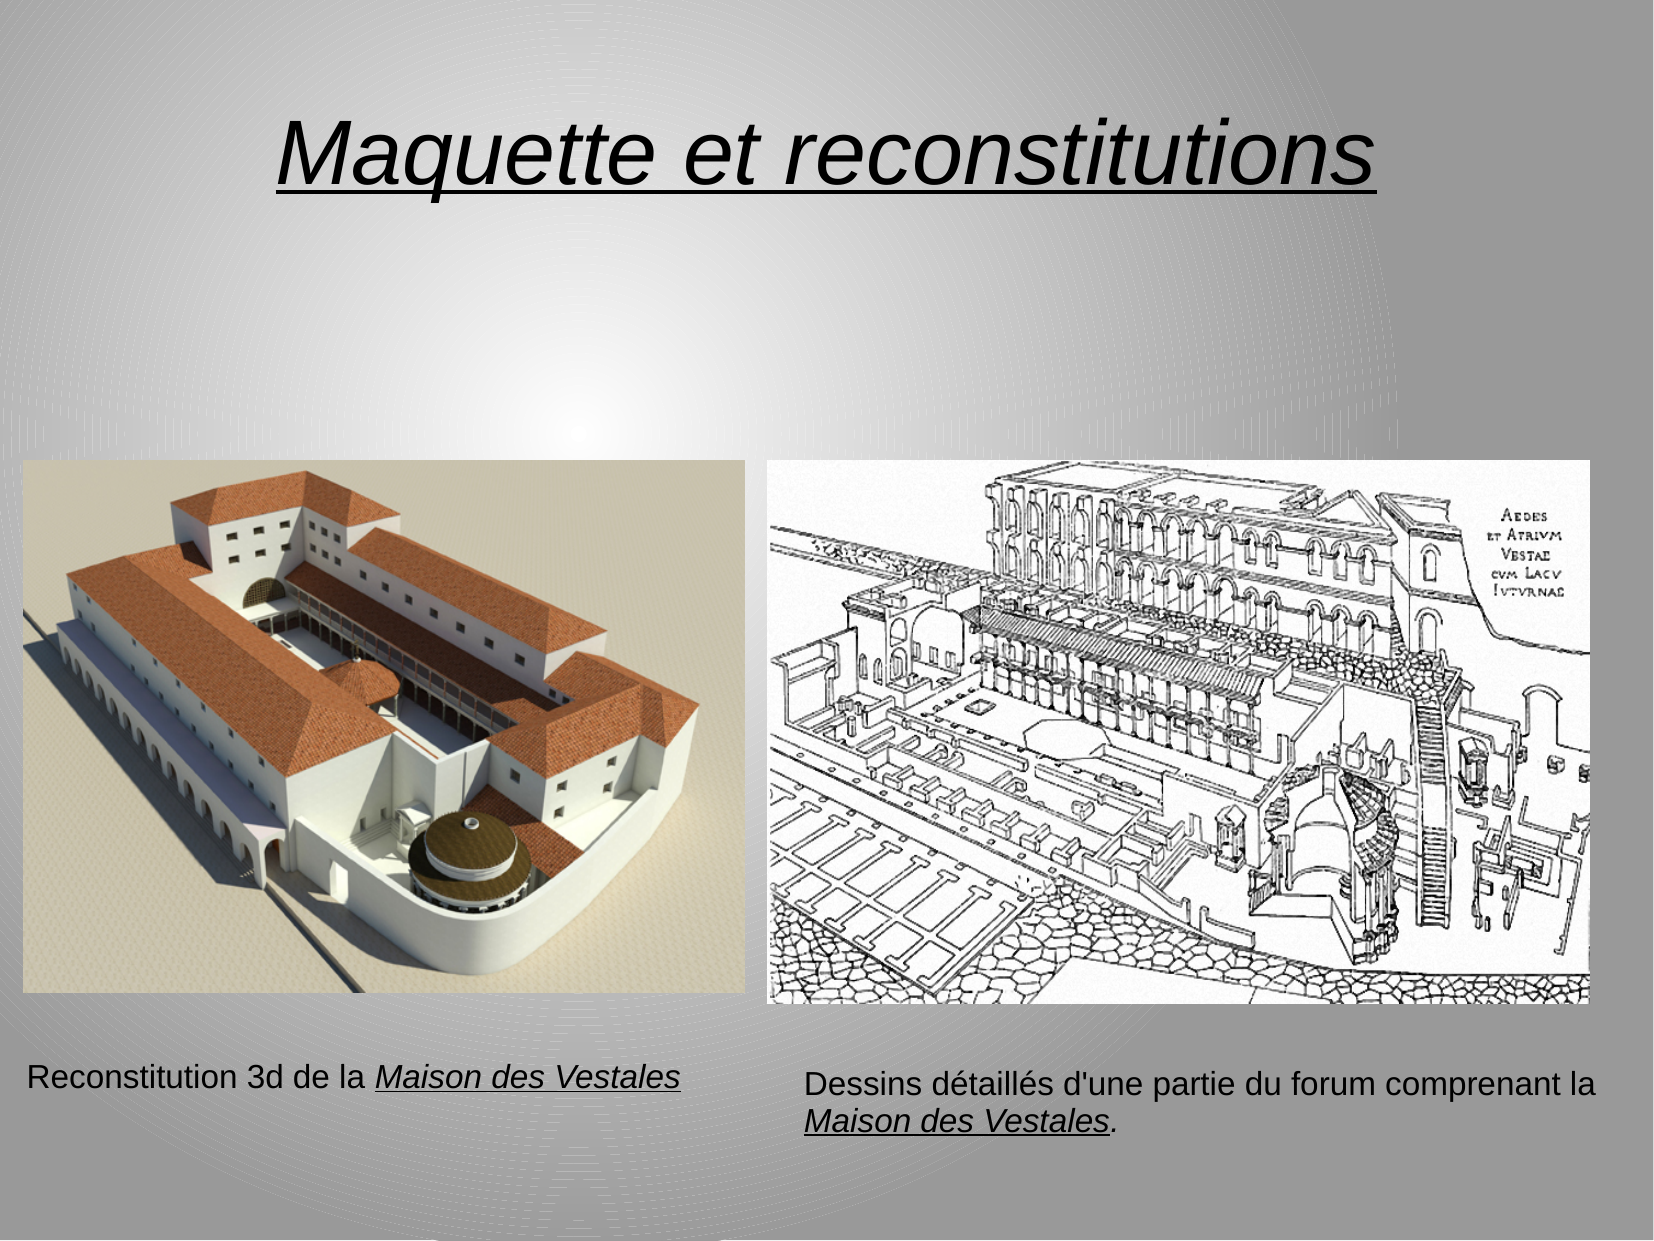

# Maquette et reconstitutions
Reconstitution 3d de la Maison des Vestales
Dessins détaillés d'une partie du forum comprenant la Maison des Vestales.